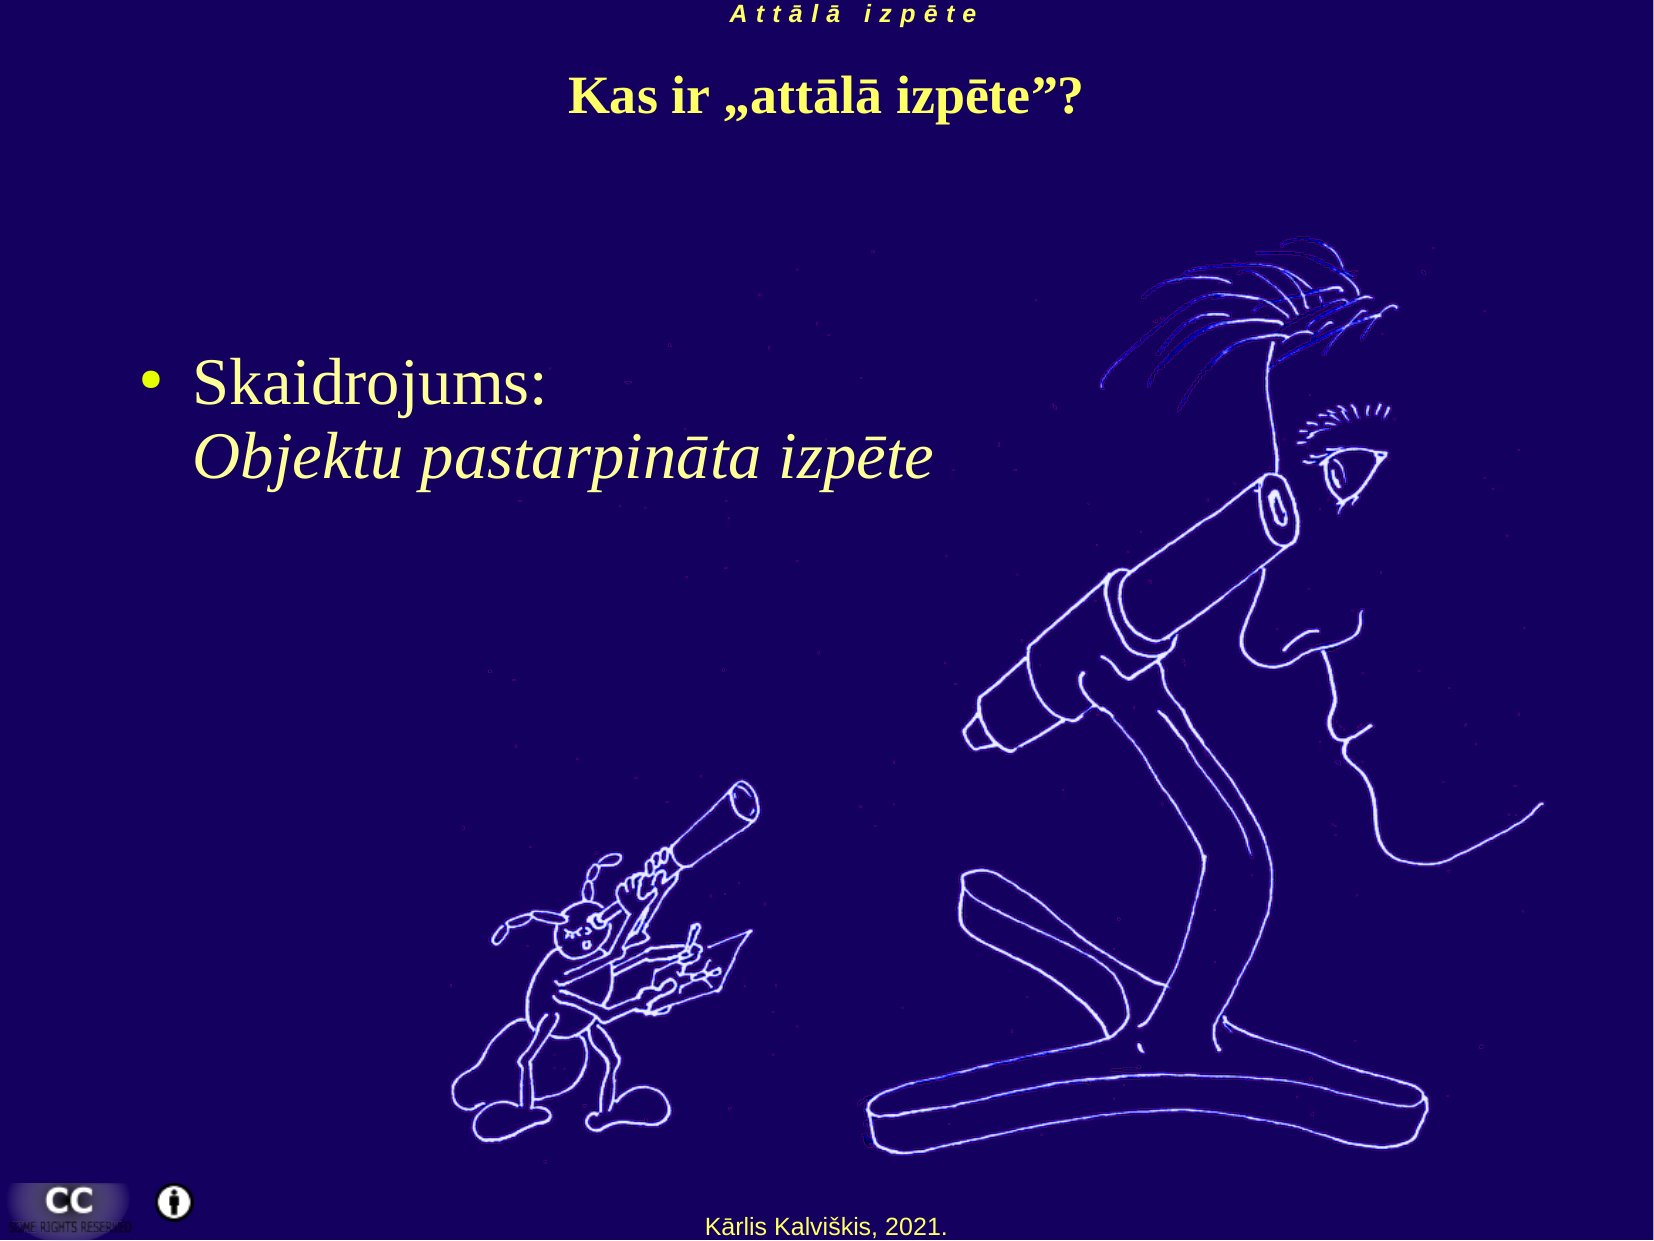

# Kas ir „attālā izpēte”?
Skaidrojums:
Objektu pastarpināta izpēte